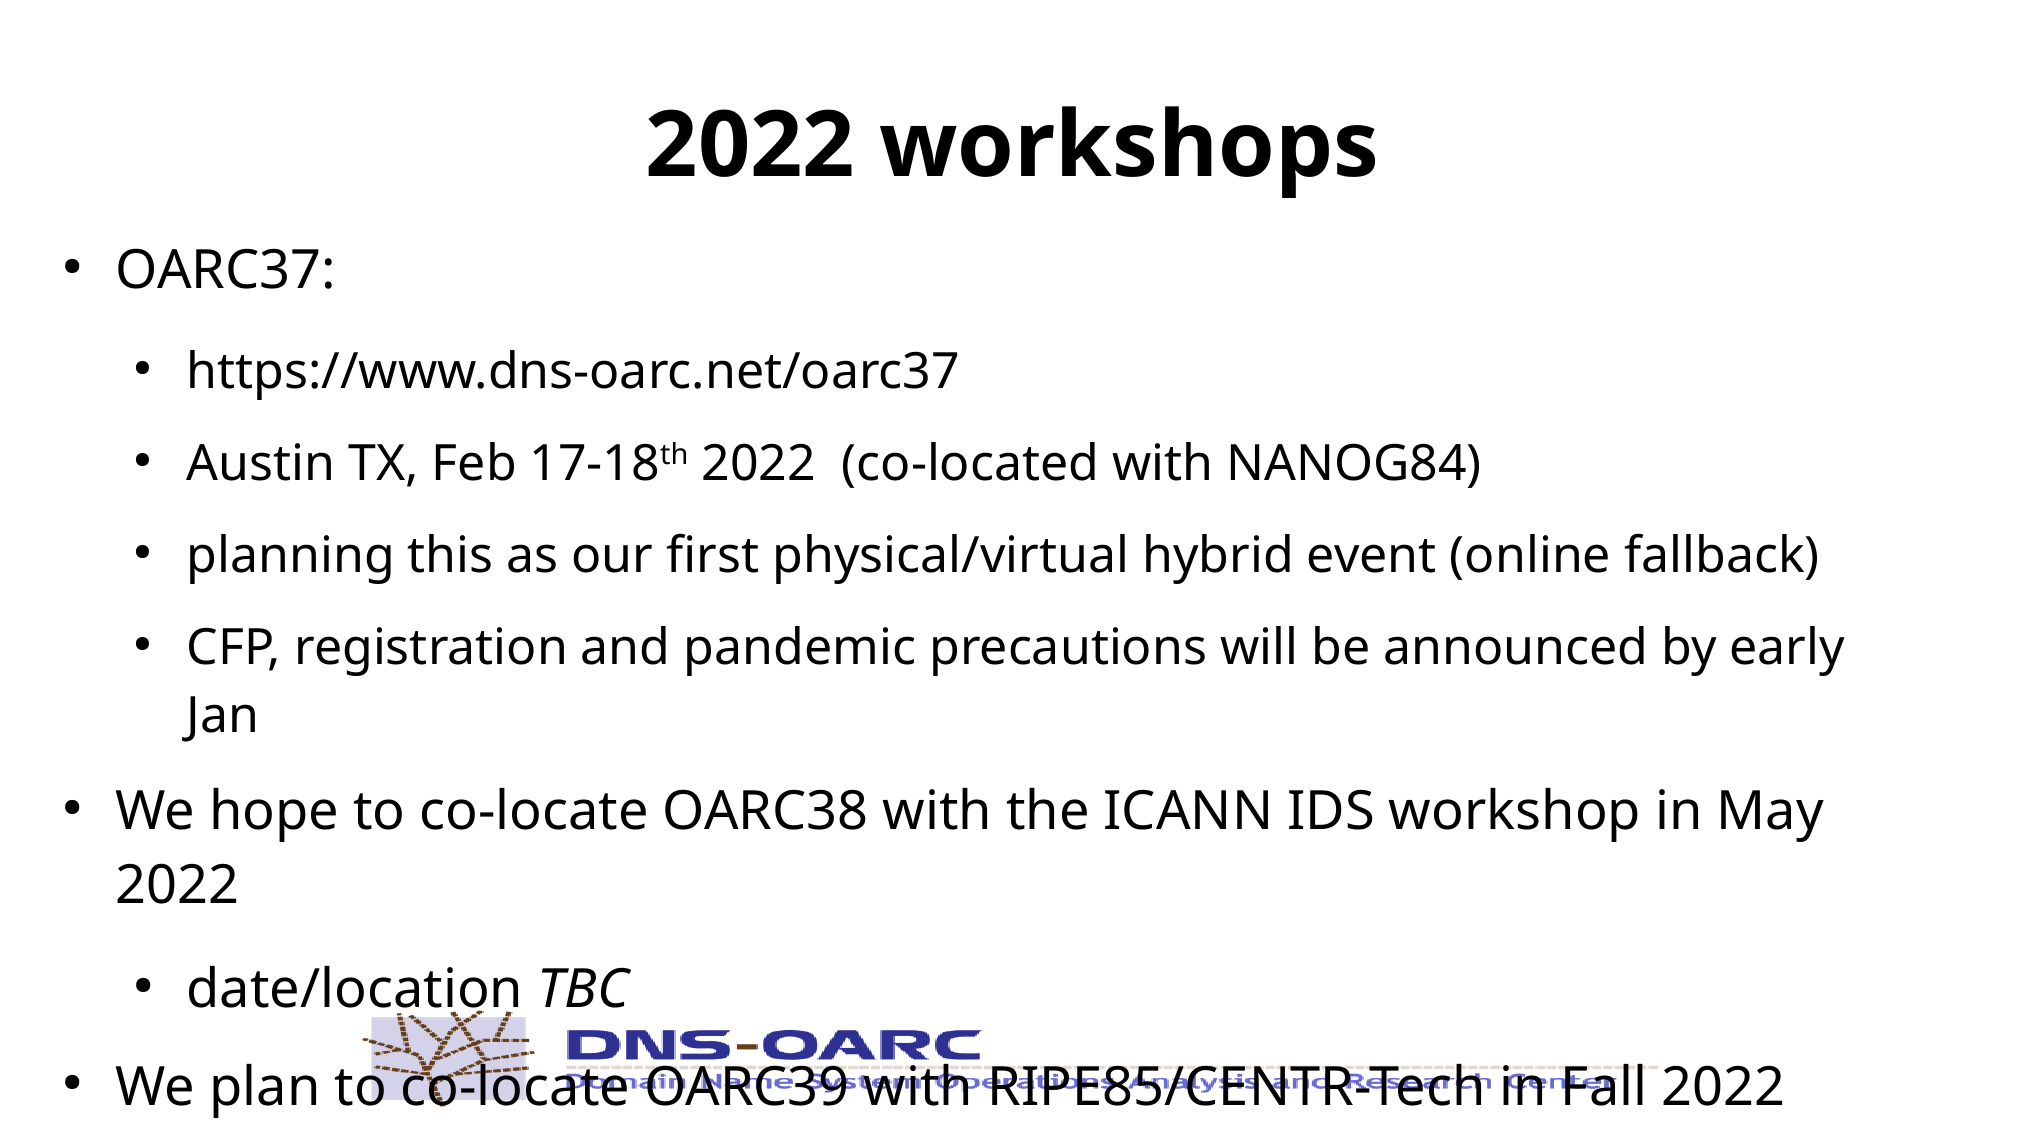

# 2022 workshops
OARC37:
https://www.dns-oarc.net/oarc37
Austin TX, Feb 17-18th 2022 (co-located with NANOG84)
planning this as our first physical/virtual hybrid event (online fallback)
CFP, registration and pandemic precautions will be announced by early Jan
We hope to co-locate OARC38 with the ICANN IDS workshop in May 2022
date/location TBC
We plan to co-locate OARC39 with RIPE85/CENTR-Tech in Fall 2022